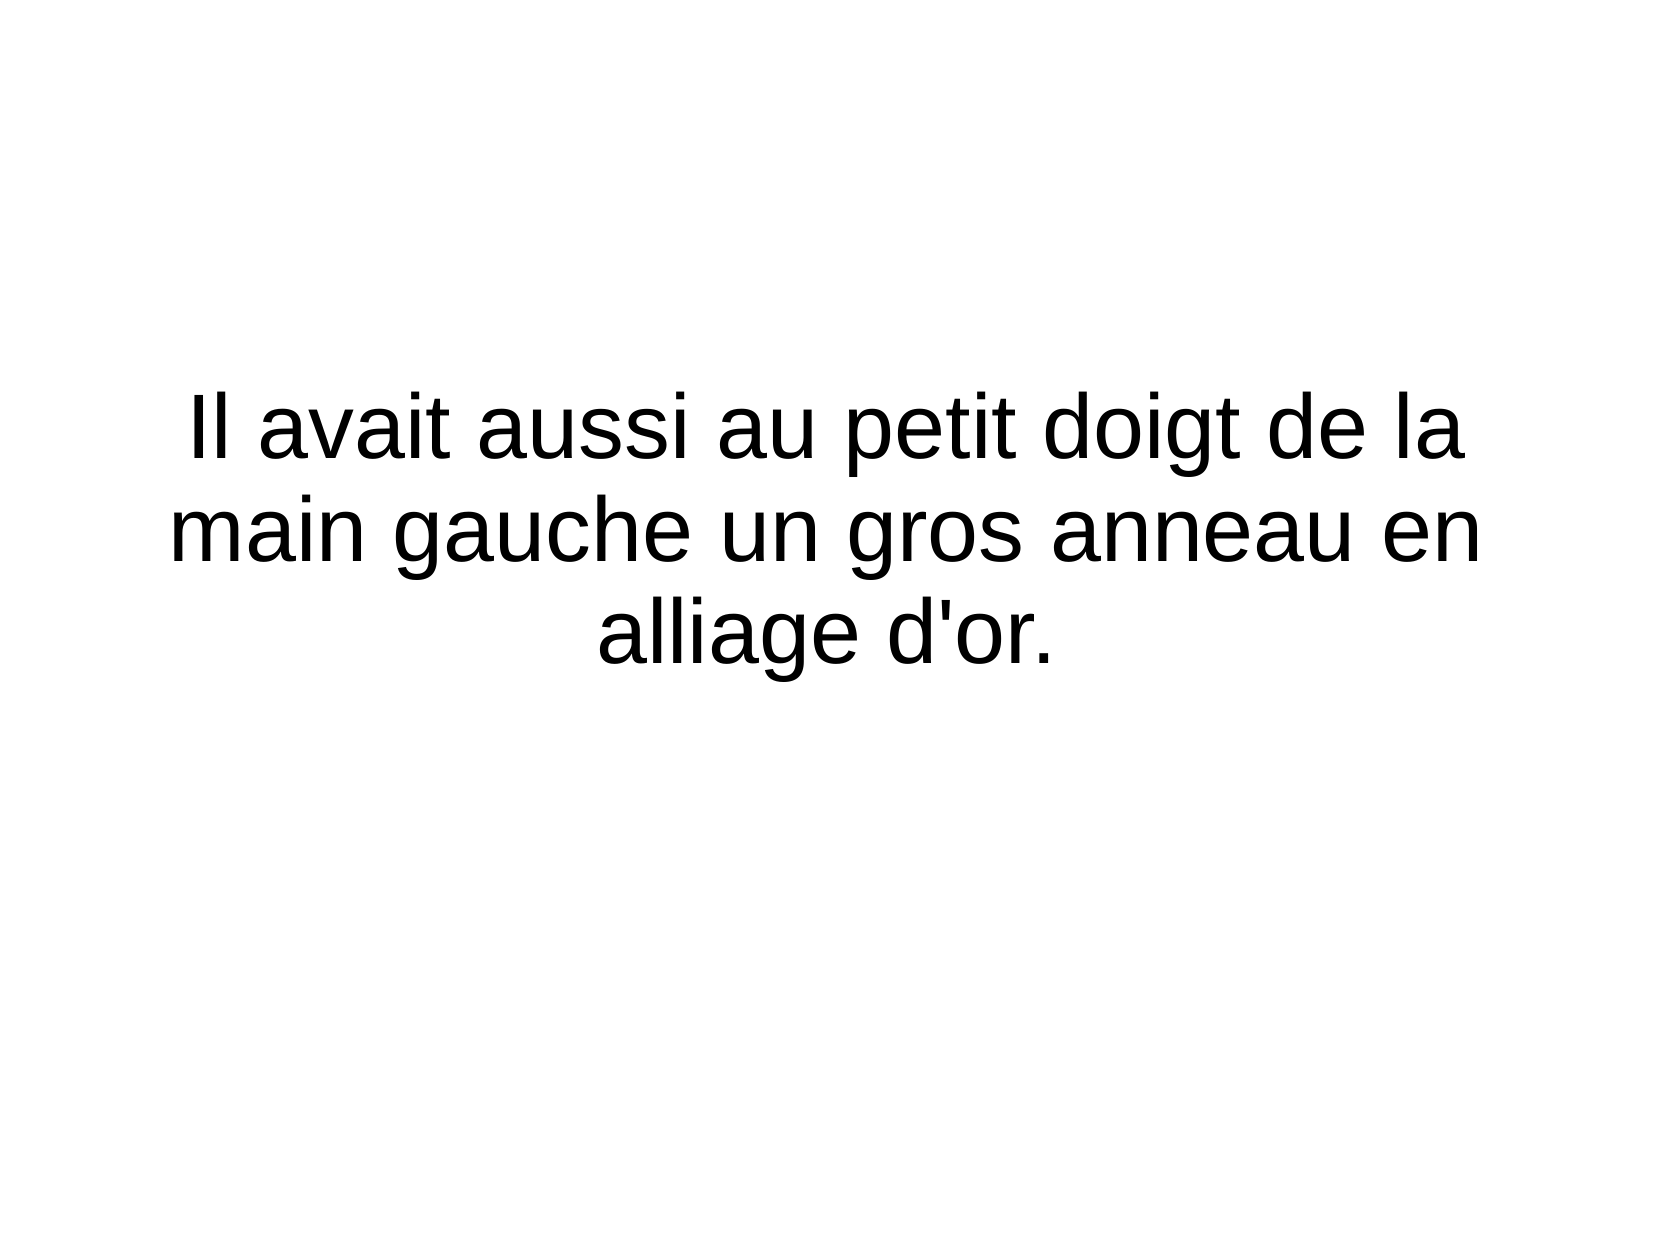

# Il avait aussi au petit doigt de la main gauche un gros anneau en alliage d'or.